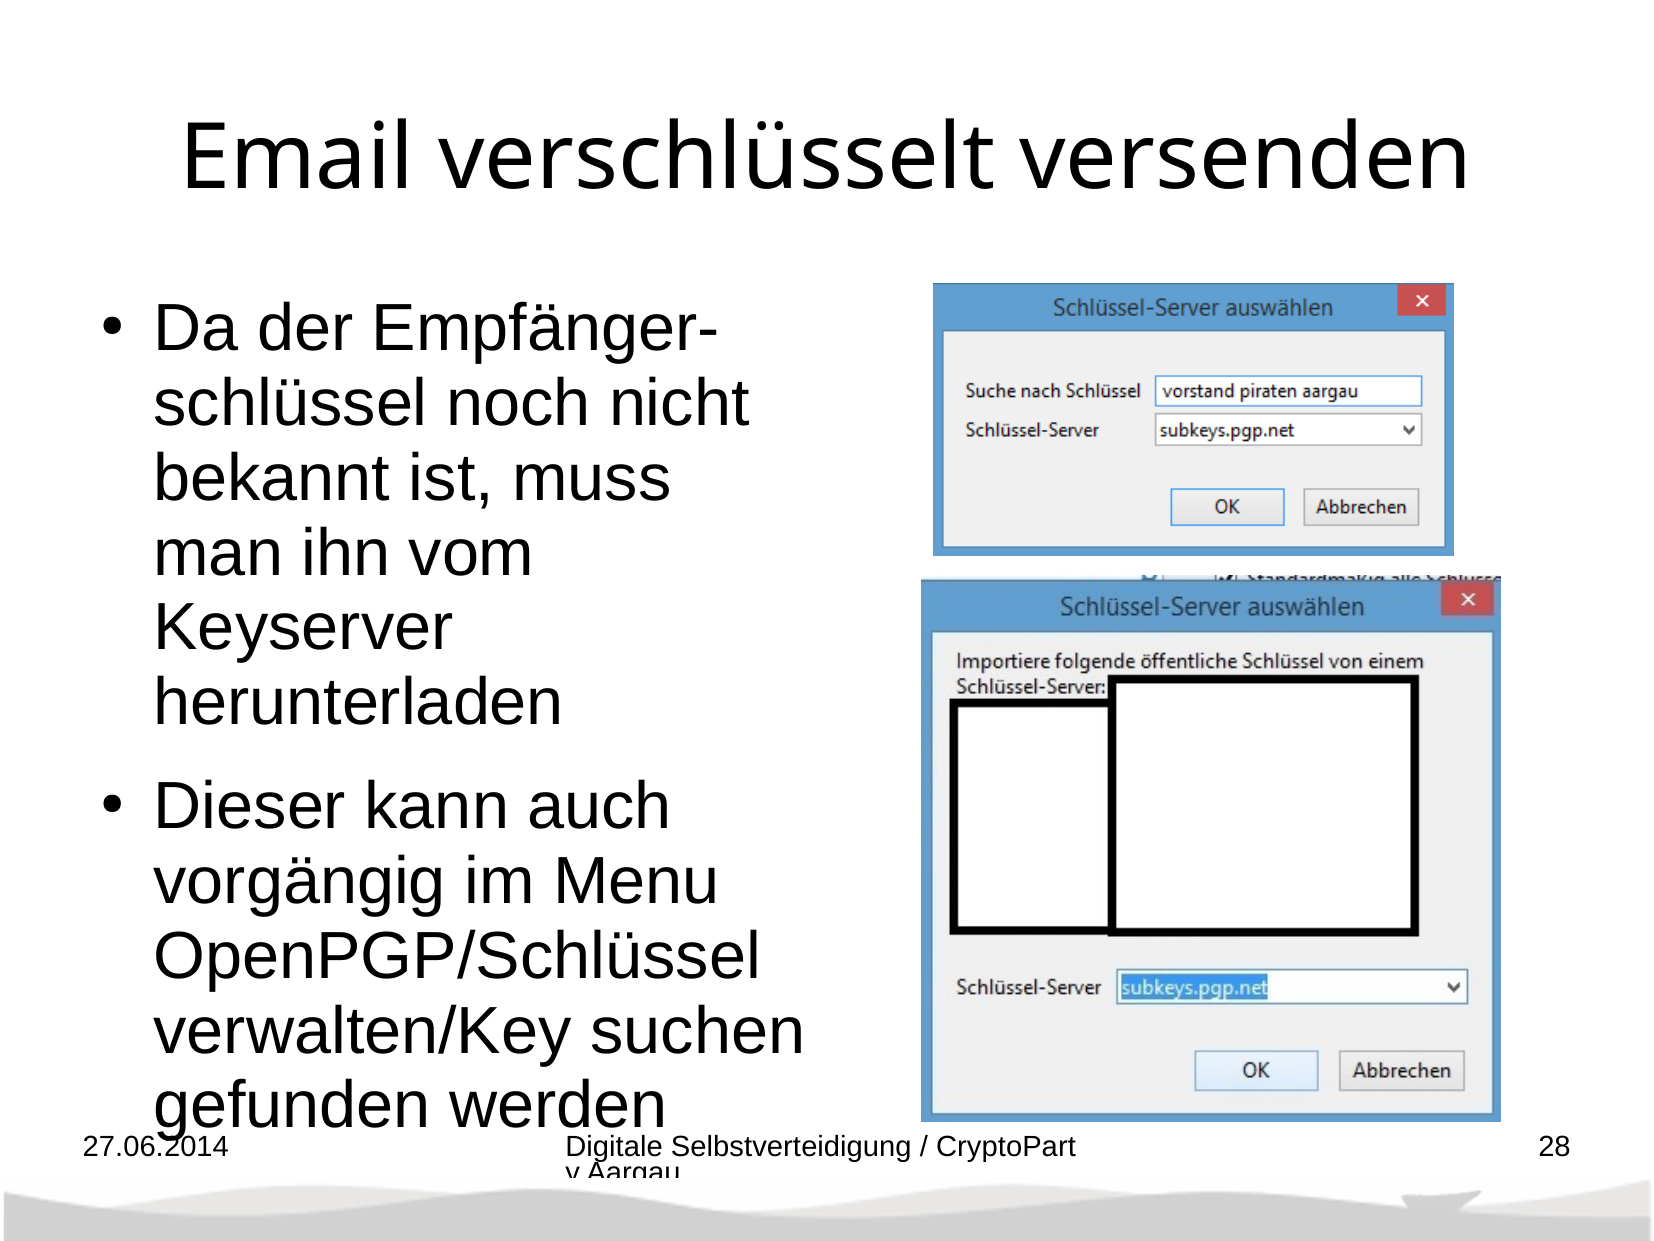

Email verschlüsselt versenden
# Da der Empfänger-schlüssel noch nicht bekannt ist, muss man ihn vom Keyserver herunterladen
Dieser kann auch vorgängig im Menu OpenPGP/Schlüssel verwalten/Key suchen gefunden werden
27.06.2014
Digitale Selbstverteidigung / CryptoParty Aargau
28